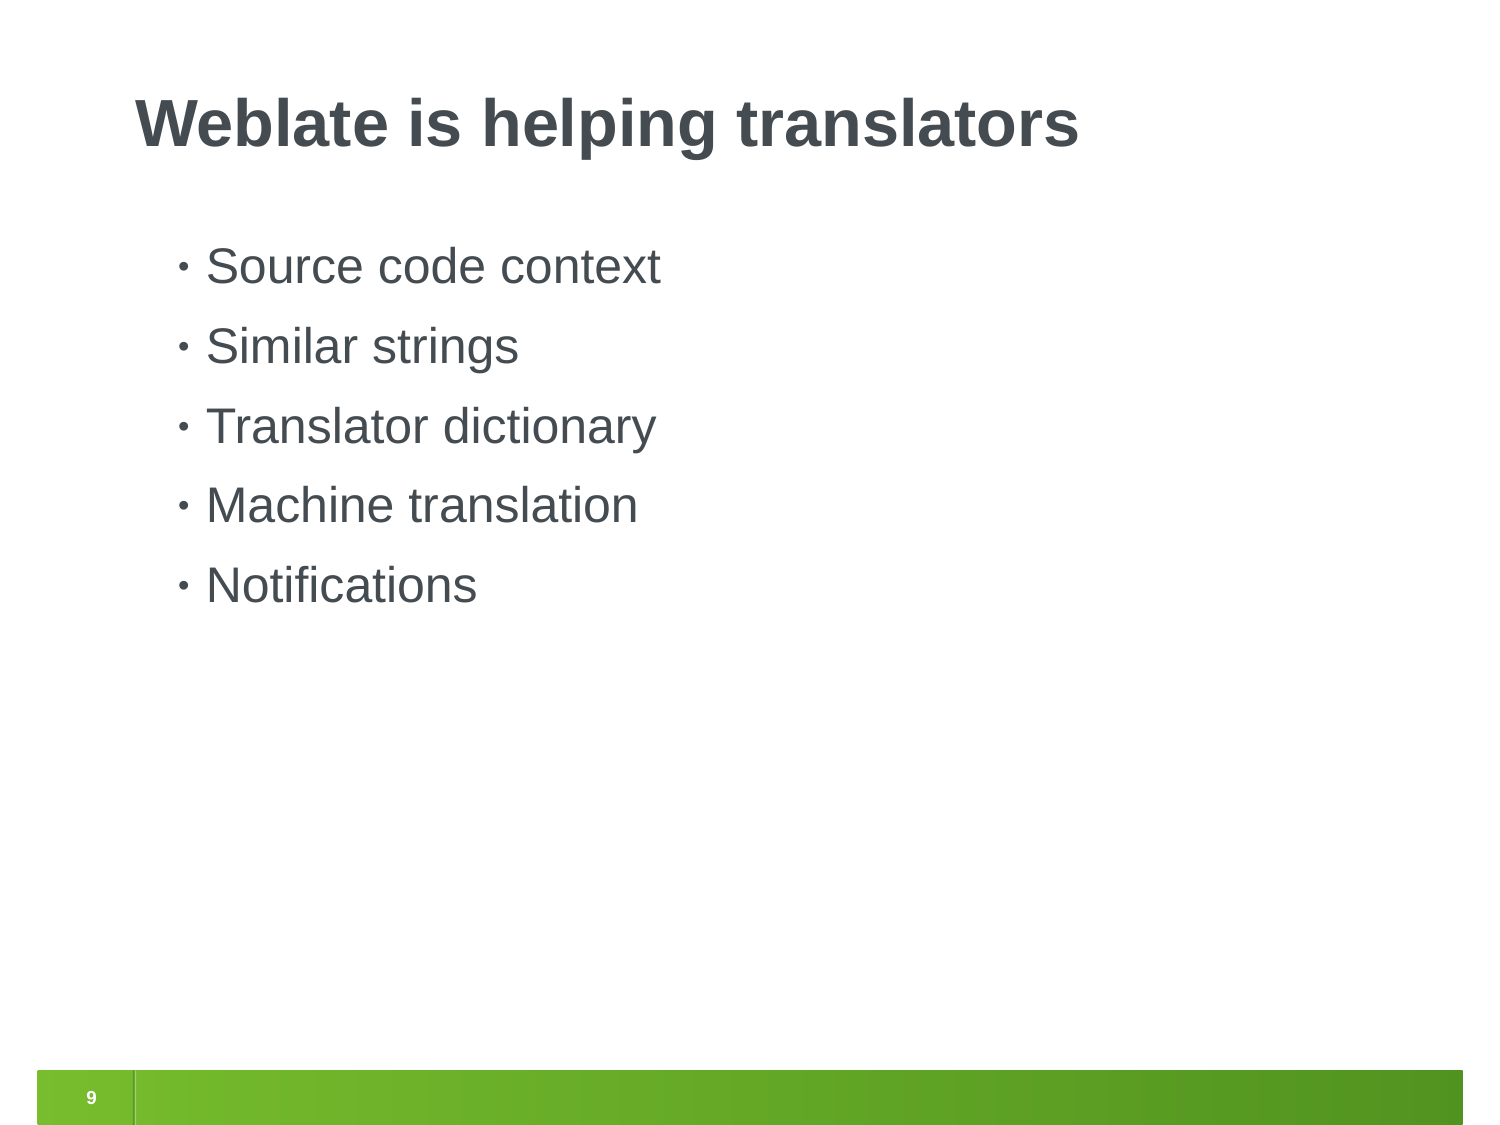

# Weblate is helping translators
Source code context
Similar strings
Translator dictionary
Machine translation
Notifications